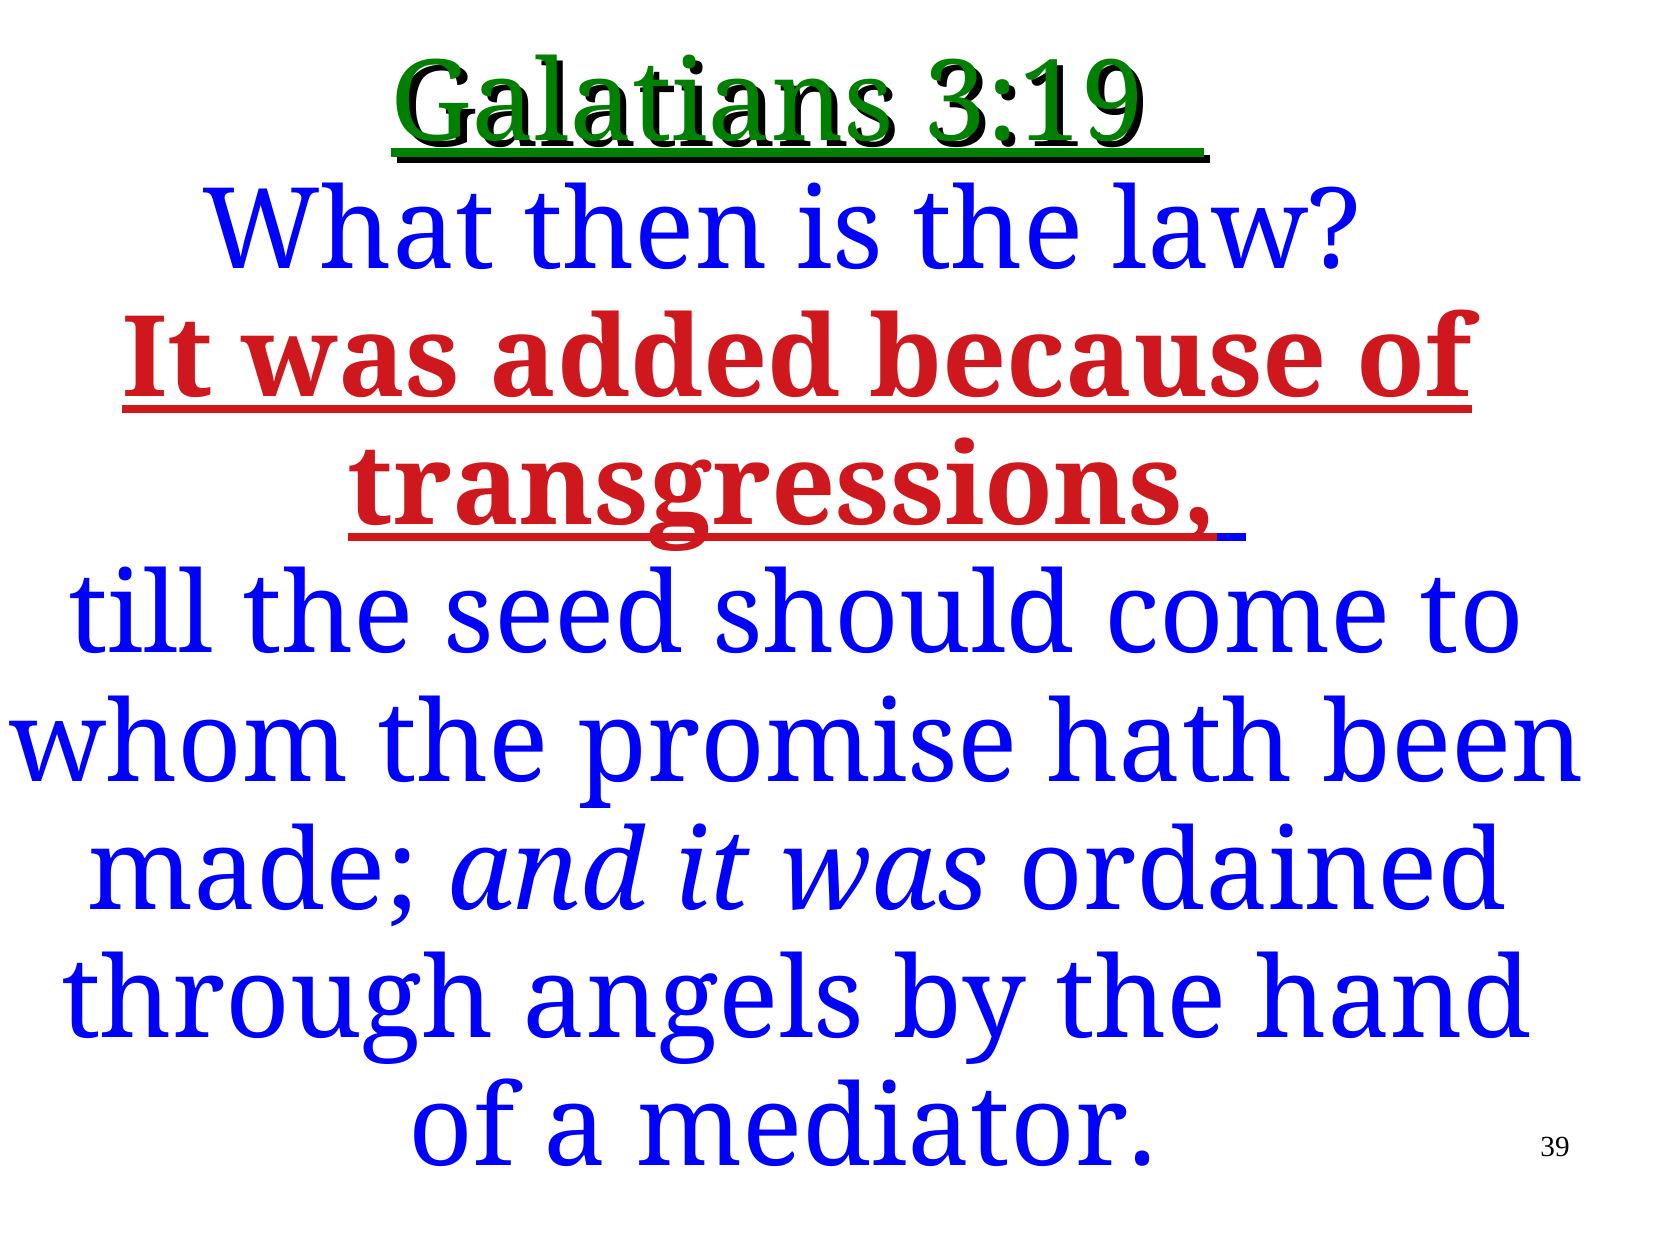

Galatians 3:19
What then is the law?
It was added because of transgressions,
till the seed should come to whom the promise hath been made; and it was ordained through angels by the hand of a mediator.
39